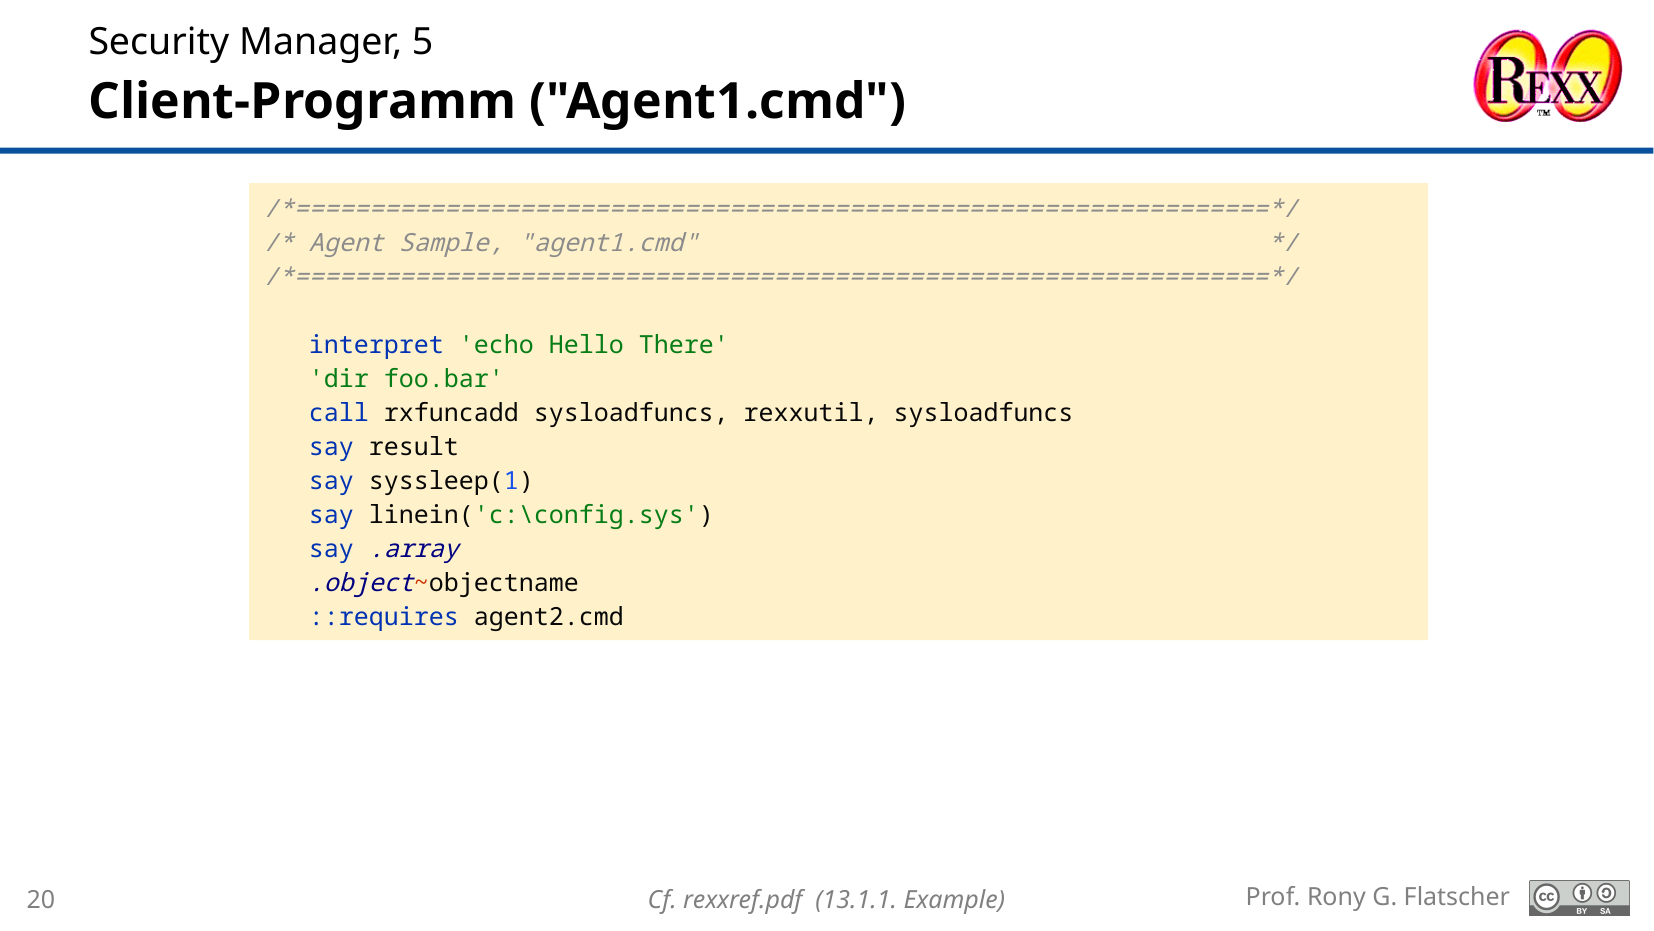

# Security Manager, 5 Client-Programm ("Agent1.cmd")
/*=================================================================*/
/* Agent Sample, "agent1.cmd" */
/*=================================================================*/
 interpret 'echo Hello There'
 'dir foo.bar'
 call rxfuncadd sysloadfuncs, rexxutil, sysloadfuncs
 say result
 say syssleep(1)
 say linein('c:\config.sys')
 say .array
 .object~objectname
 ::requires agent2.cmd
Cf. rexxref.pdf (13.1.1. Example)